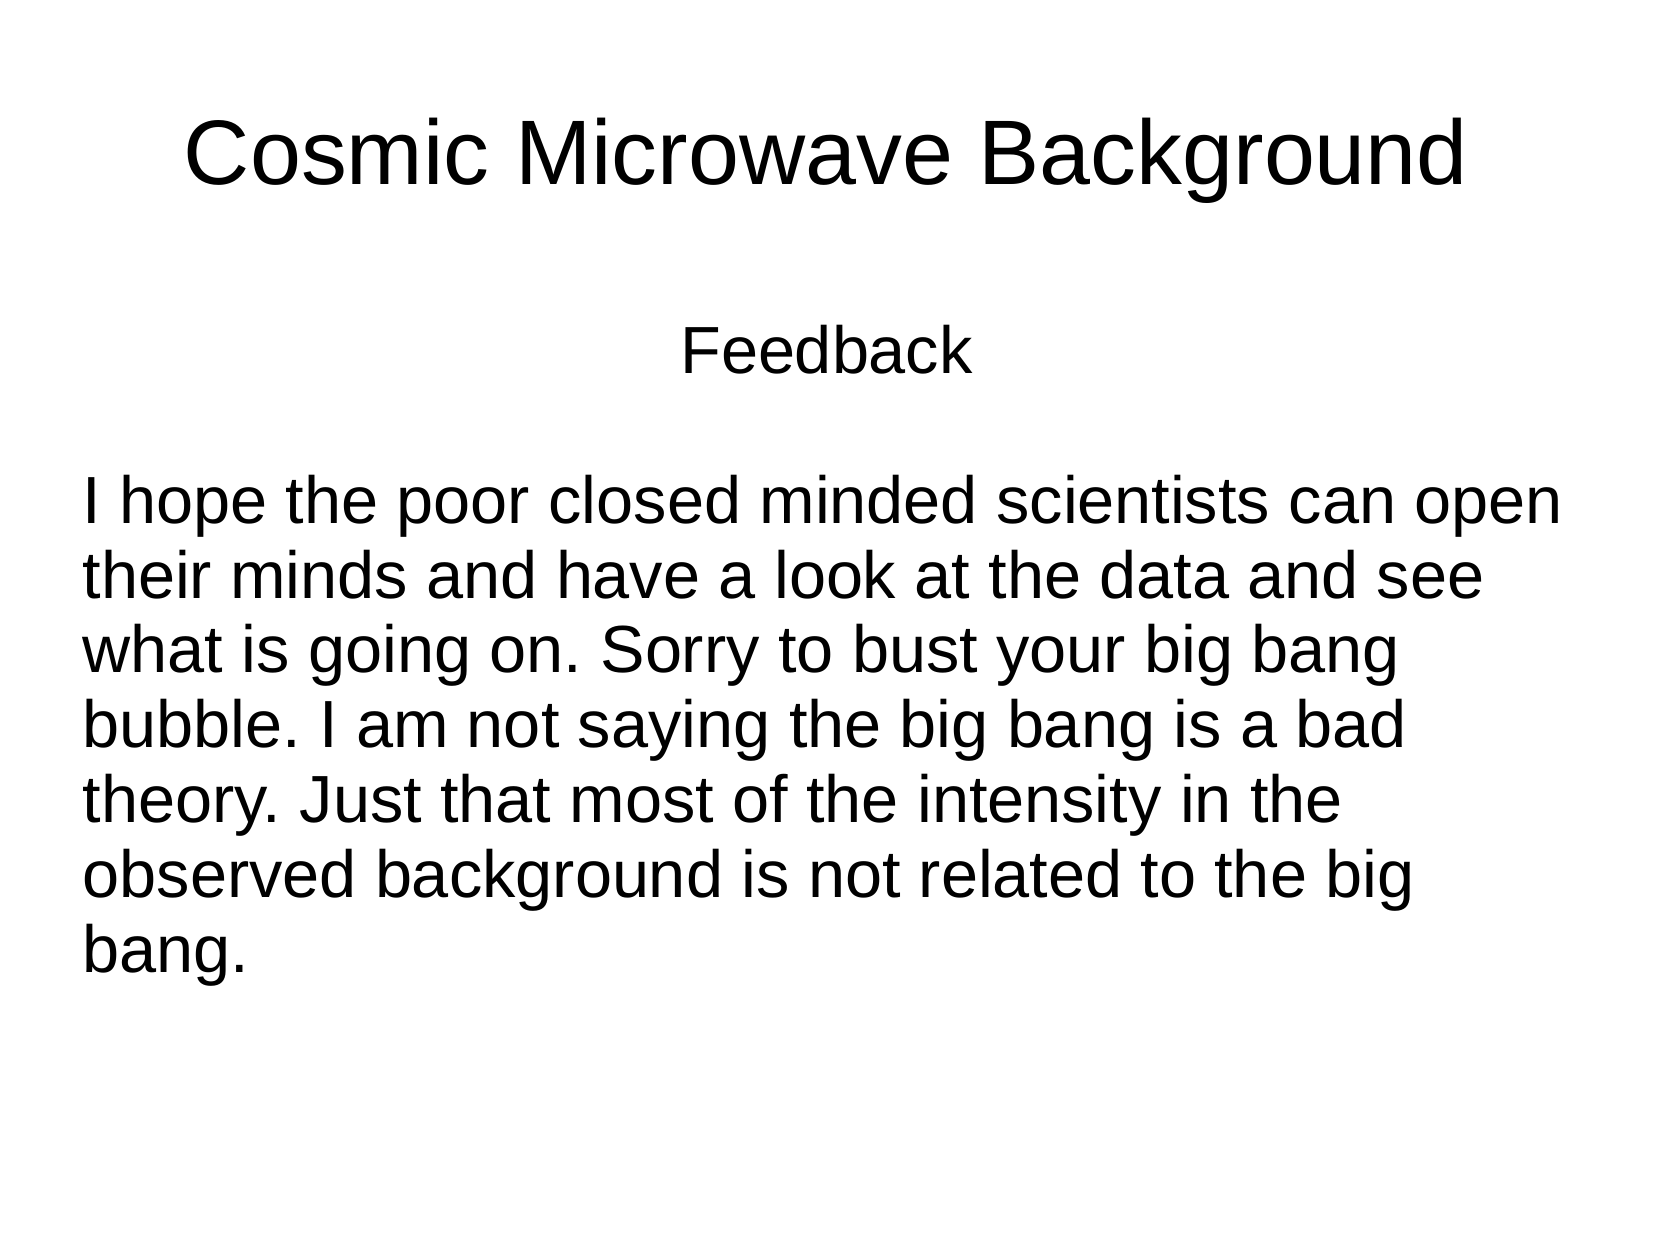

# Cosmic Microwave Background
Feedback
I hope the poor closed minded scientists can open their minds and have a look at the data and see what is going on. Sorry to bust your big bang bubble. I am not saying the big bang is a bad theory. Just that most of the intensity in the observed background is not related to the big bang.